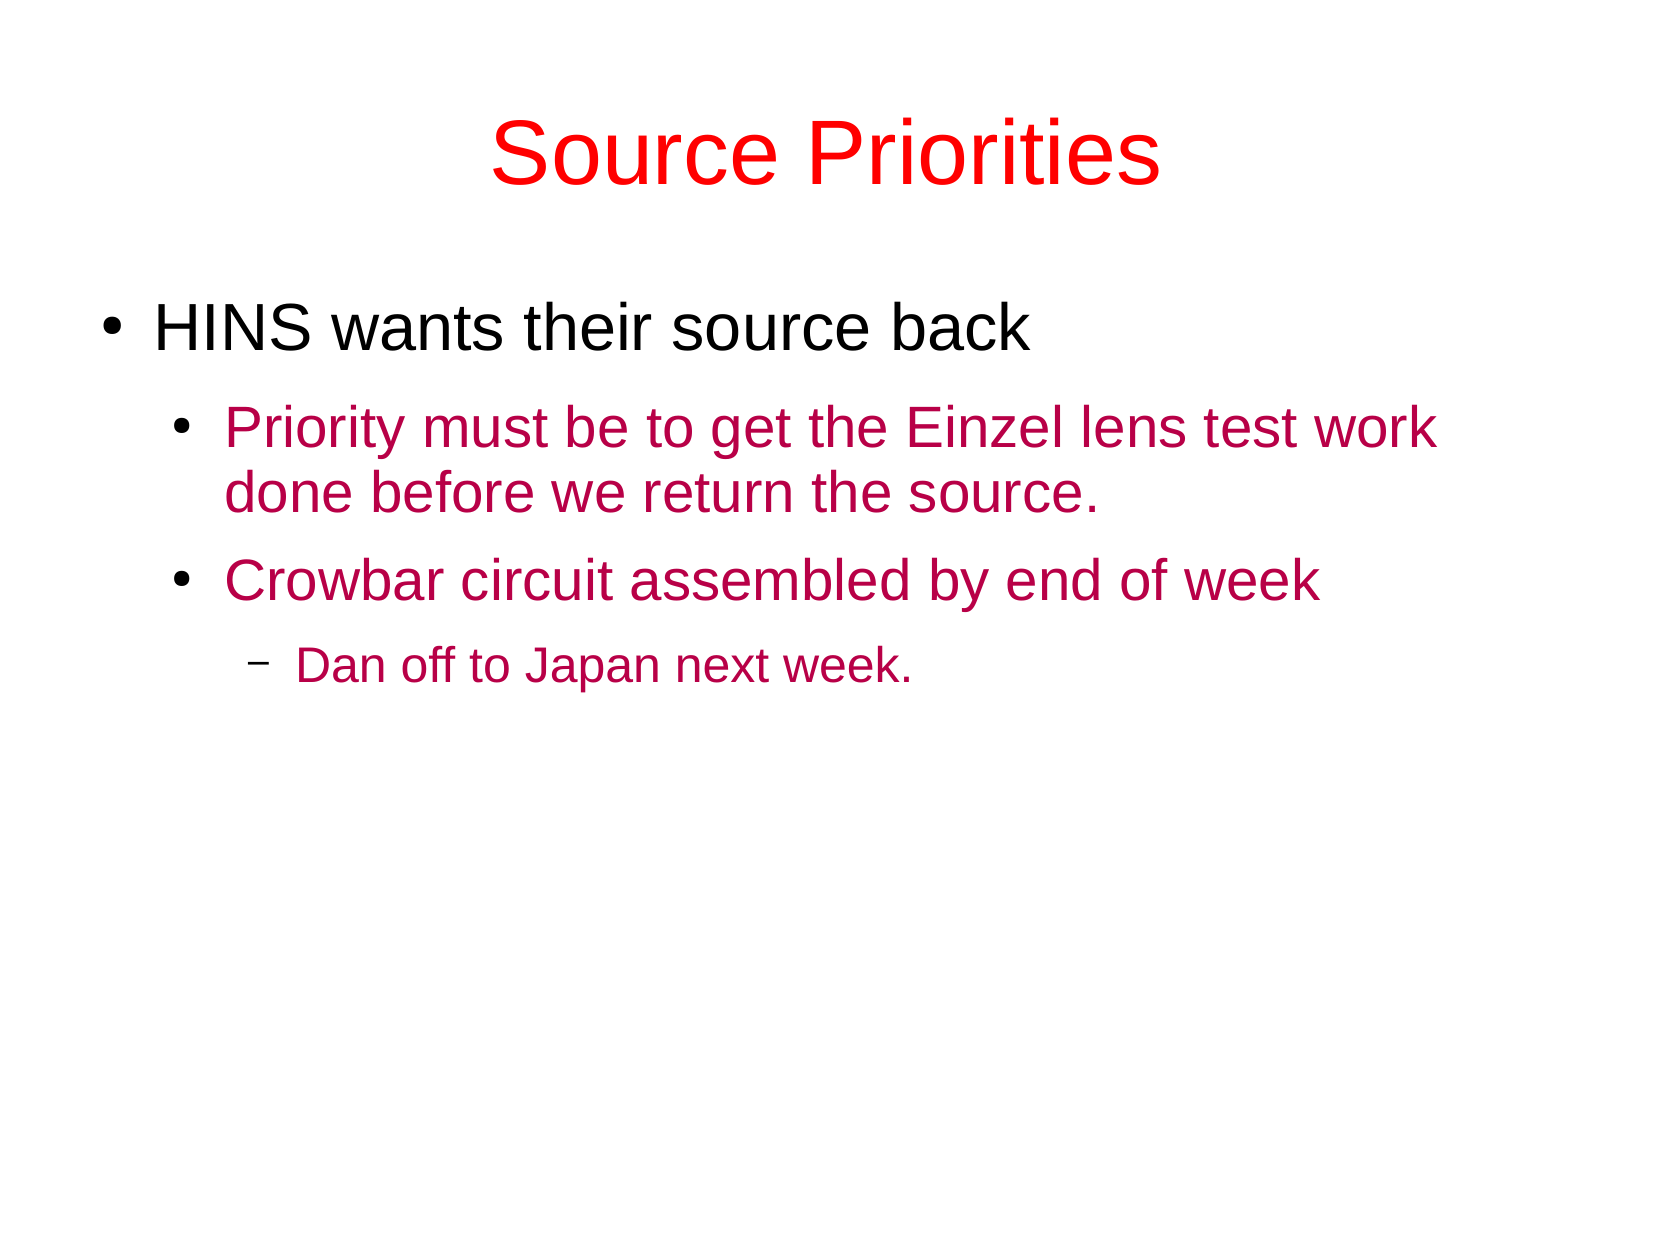

# Source Priorities
HINS wants their source back
Priority must be to get the Einzel lens test work done before we return the source.
Crowbar circuit assembled by end of week
Dan off to Japan next week.